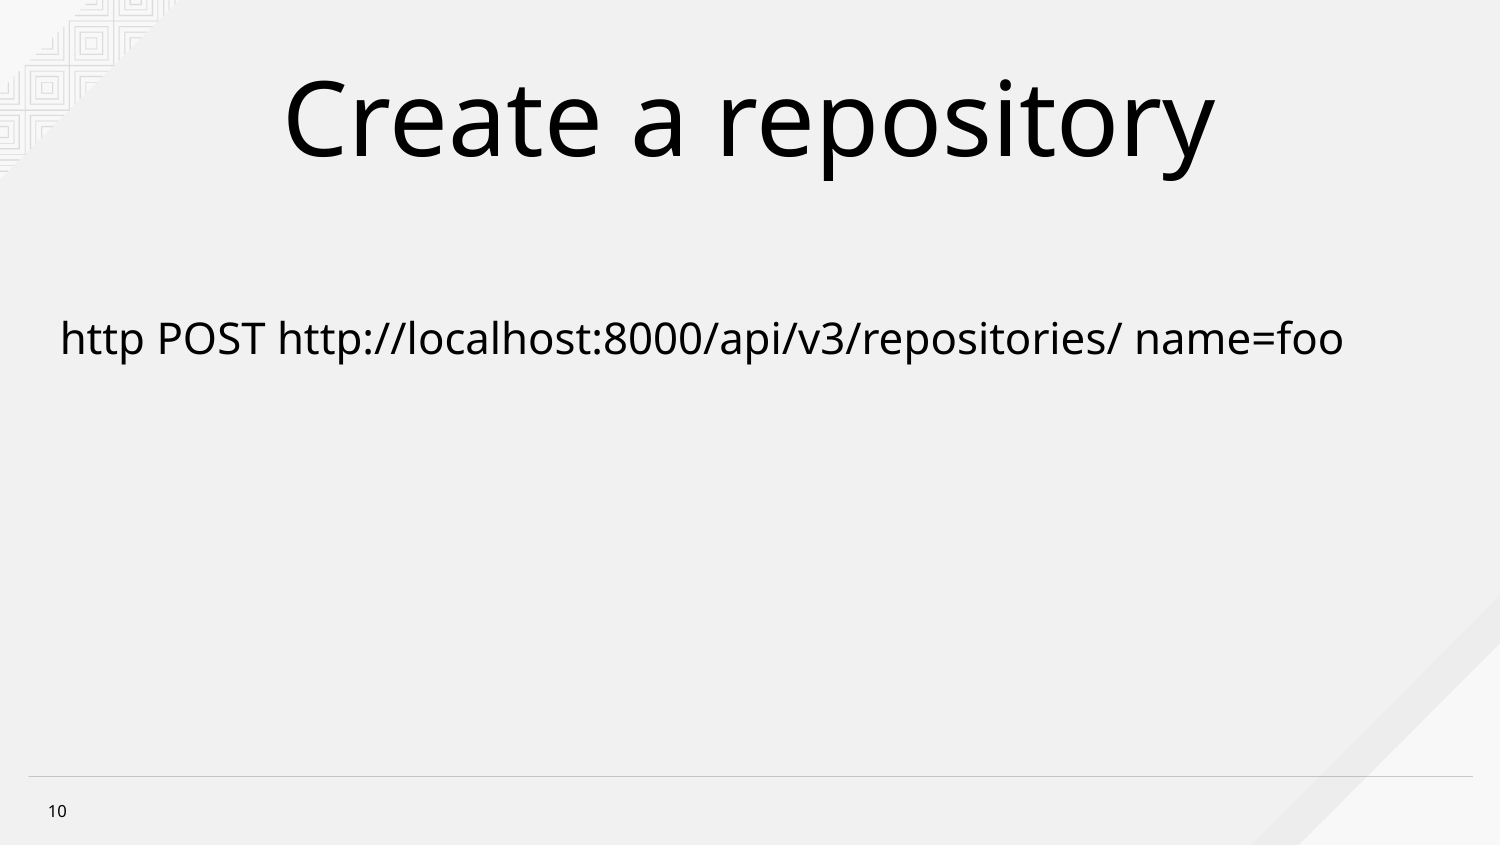

Create a repository
http POST http://localhost:8000/api/v3/repositories/ name=foo
10